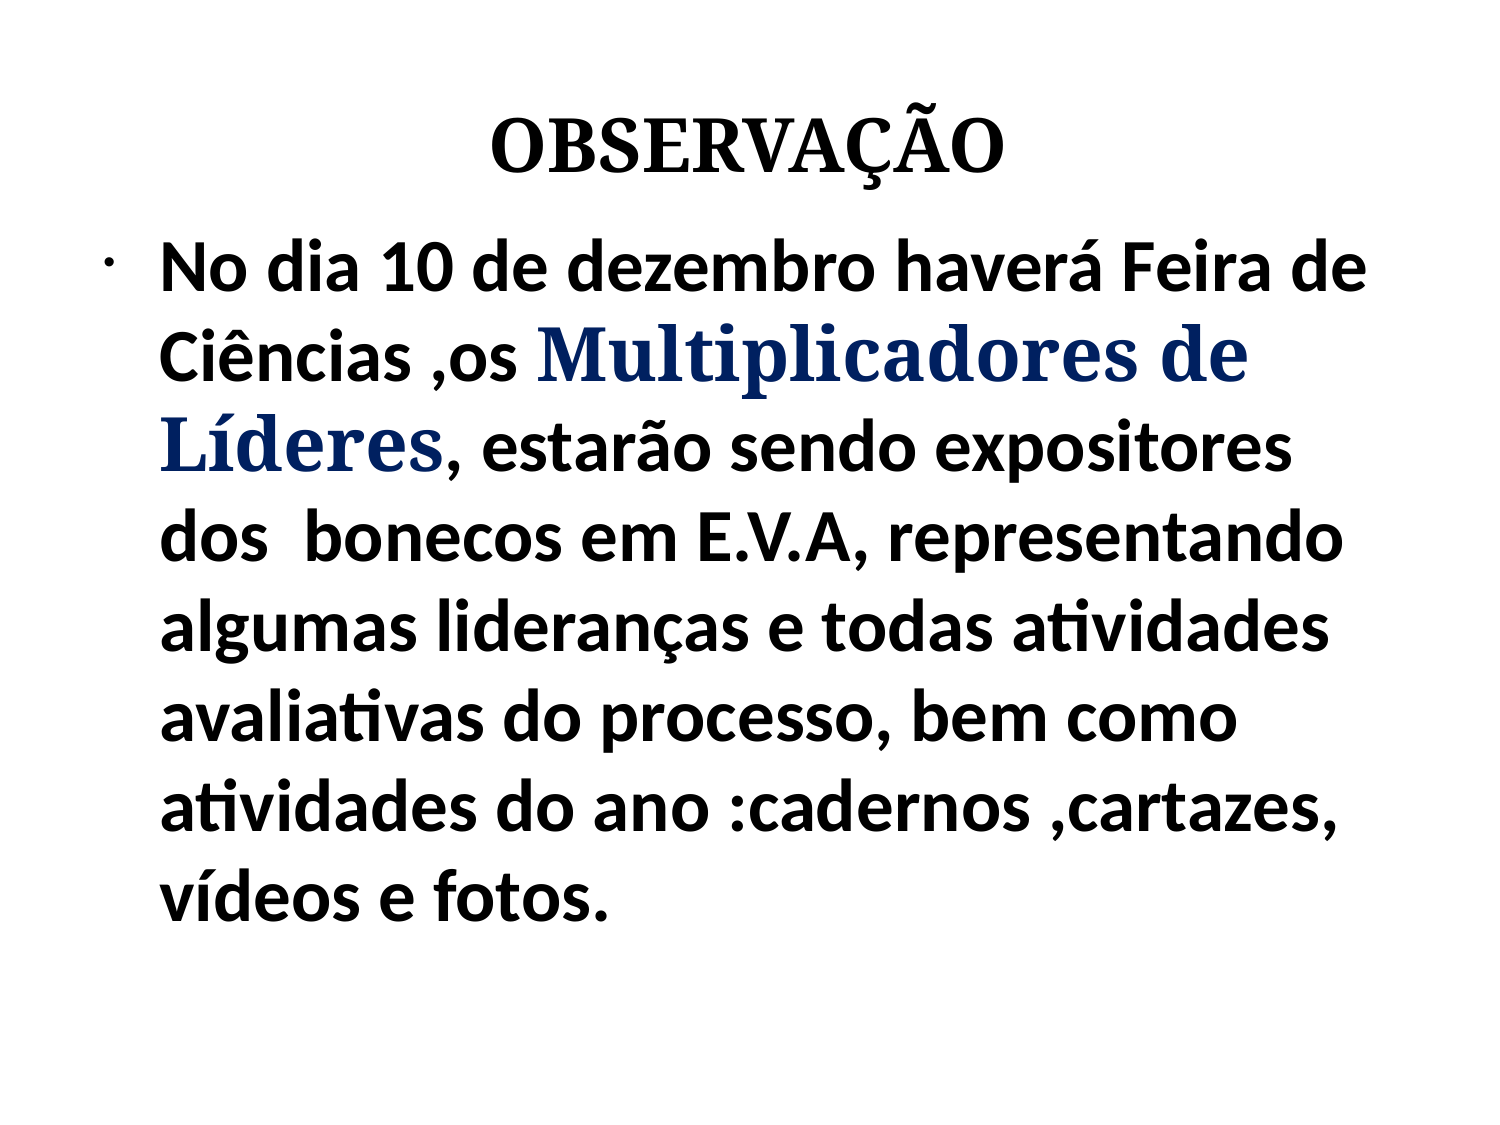

# OBSERVAÇÃO
No dia 10 de dezembro haverá Feira de Ciências ,os Multiplicadores de Líderes, estarão sendo expositores dos bonecos em E.V.A, representando algumas lideranças e todas atividades avaliativas do processo, bem como atividades do ano :cadernos ,cartazes, vídeos e fotos.